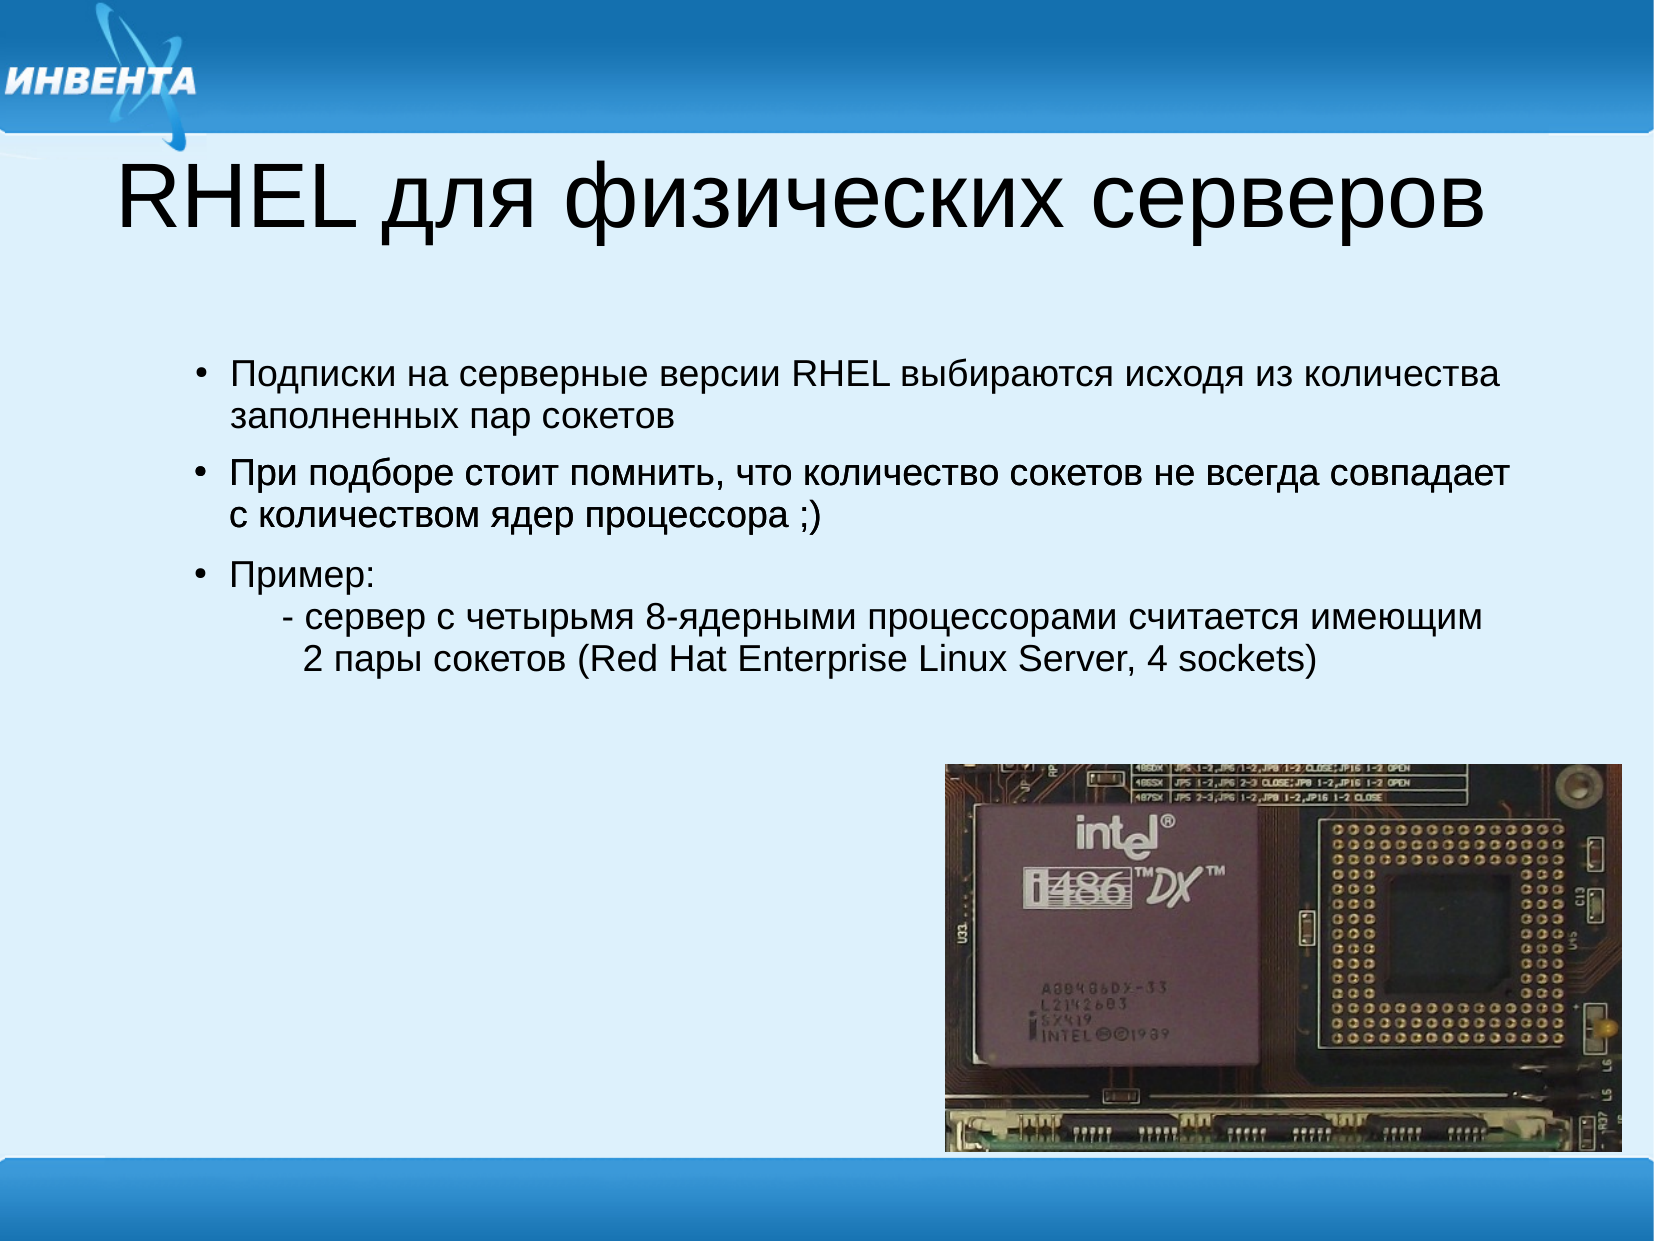

# RHEL для физических серверов
Подписки на серверные версии RHEL выбираются исходя из количества
заполненных пар сокетов
При подборе стоит помнить, что количество сокетов не всегда совпадает
с количеством ядер процессора ;)
При подборе стоит помнить, что количество сокетов не всегда совпадает
с количеством ядер процессора ;)
Пример:
 - сервер с четырьмя 8-ядерными процессорами считается имеющим
 2 пары сокетов (Red Hat Enterprise Linux Server, 4 sockets)